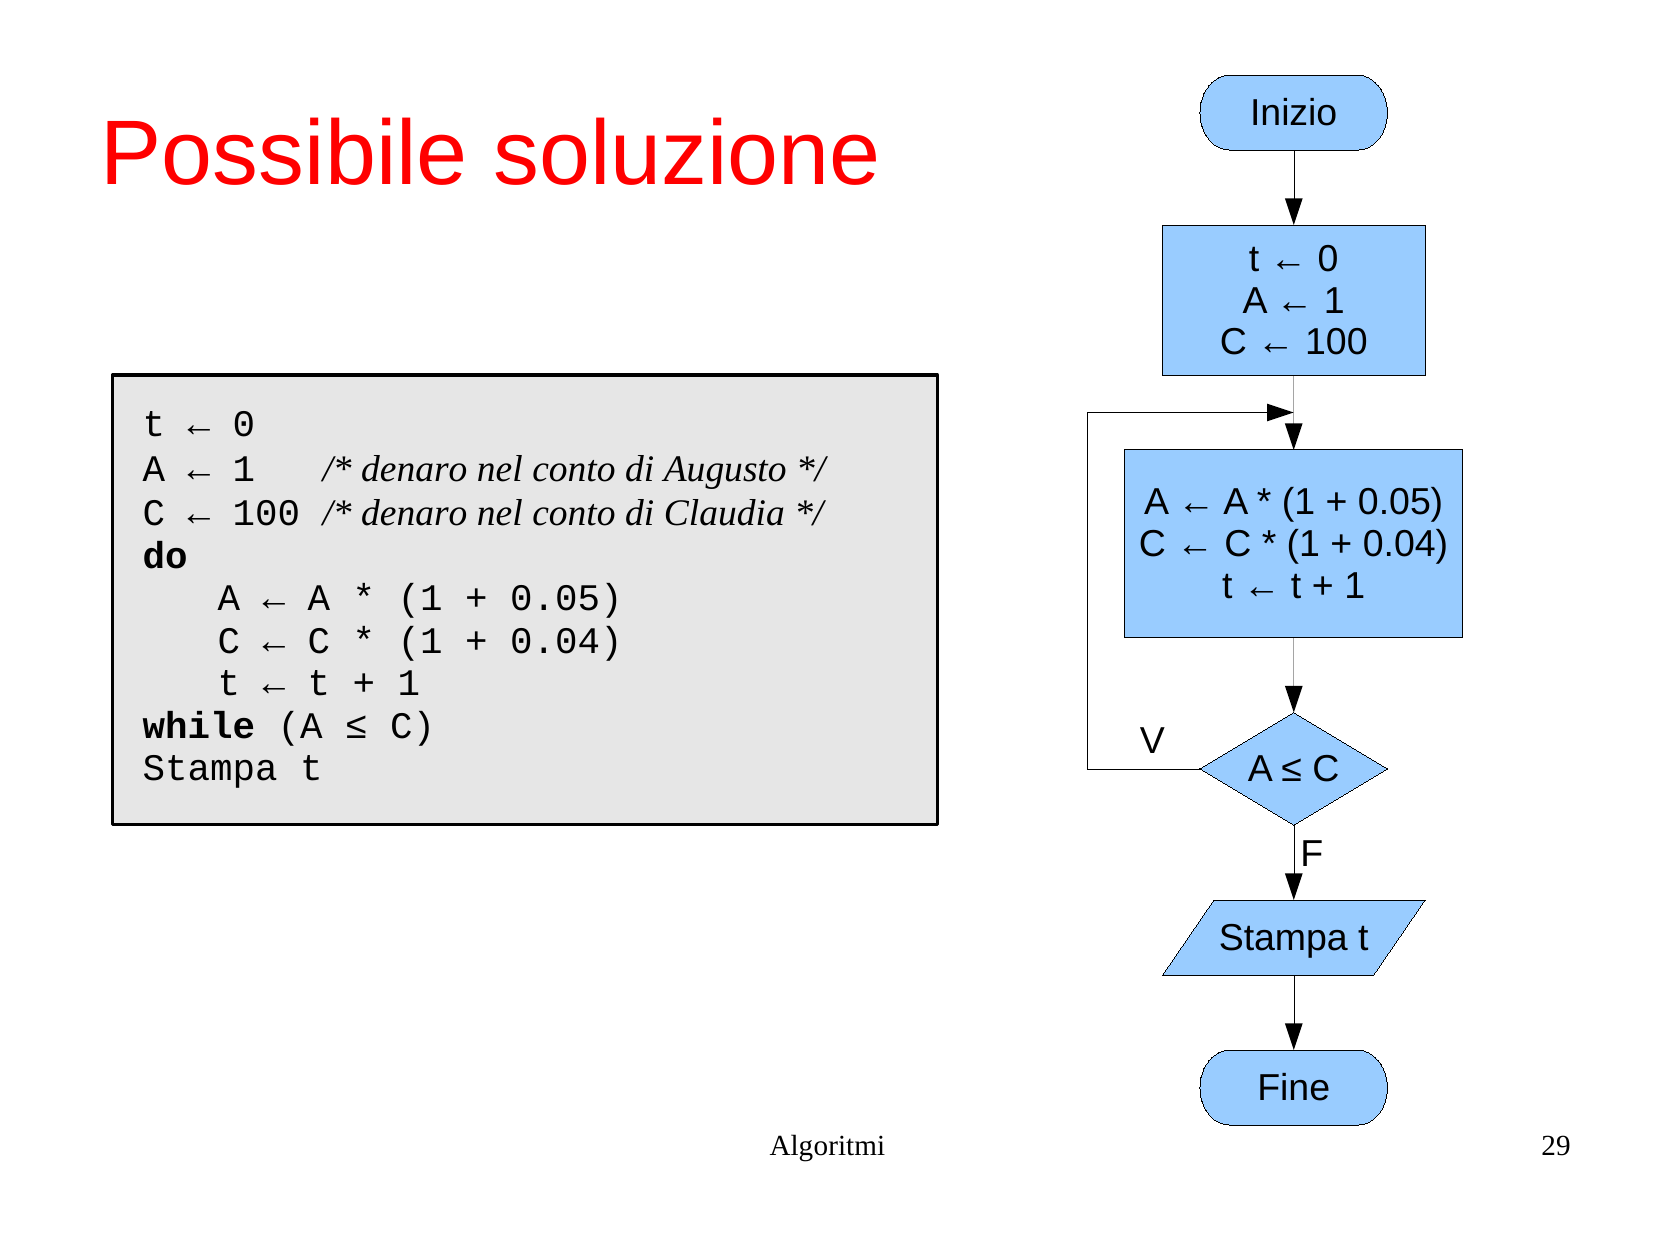

# Possibile soluzione
Inizio
t ← 0
A ← 1
C ← 100
t ← 0
A ← 1 /* denaro nel conto di Augusto */
C ← 100 /* denaro nel conto di Claudia */
do
	A ← A * (1 + 0.05)
	C ← C * (1 + 0.04)
	t ← t + 1
while (A ≤ C)
Stampa t
A ← A * (1 + 0.05)
C ← C * (1 + 0.04)
t ← t + 1
V
A ≤ C
F
Stampa t
Fine
Algoritmi
29